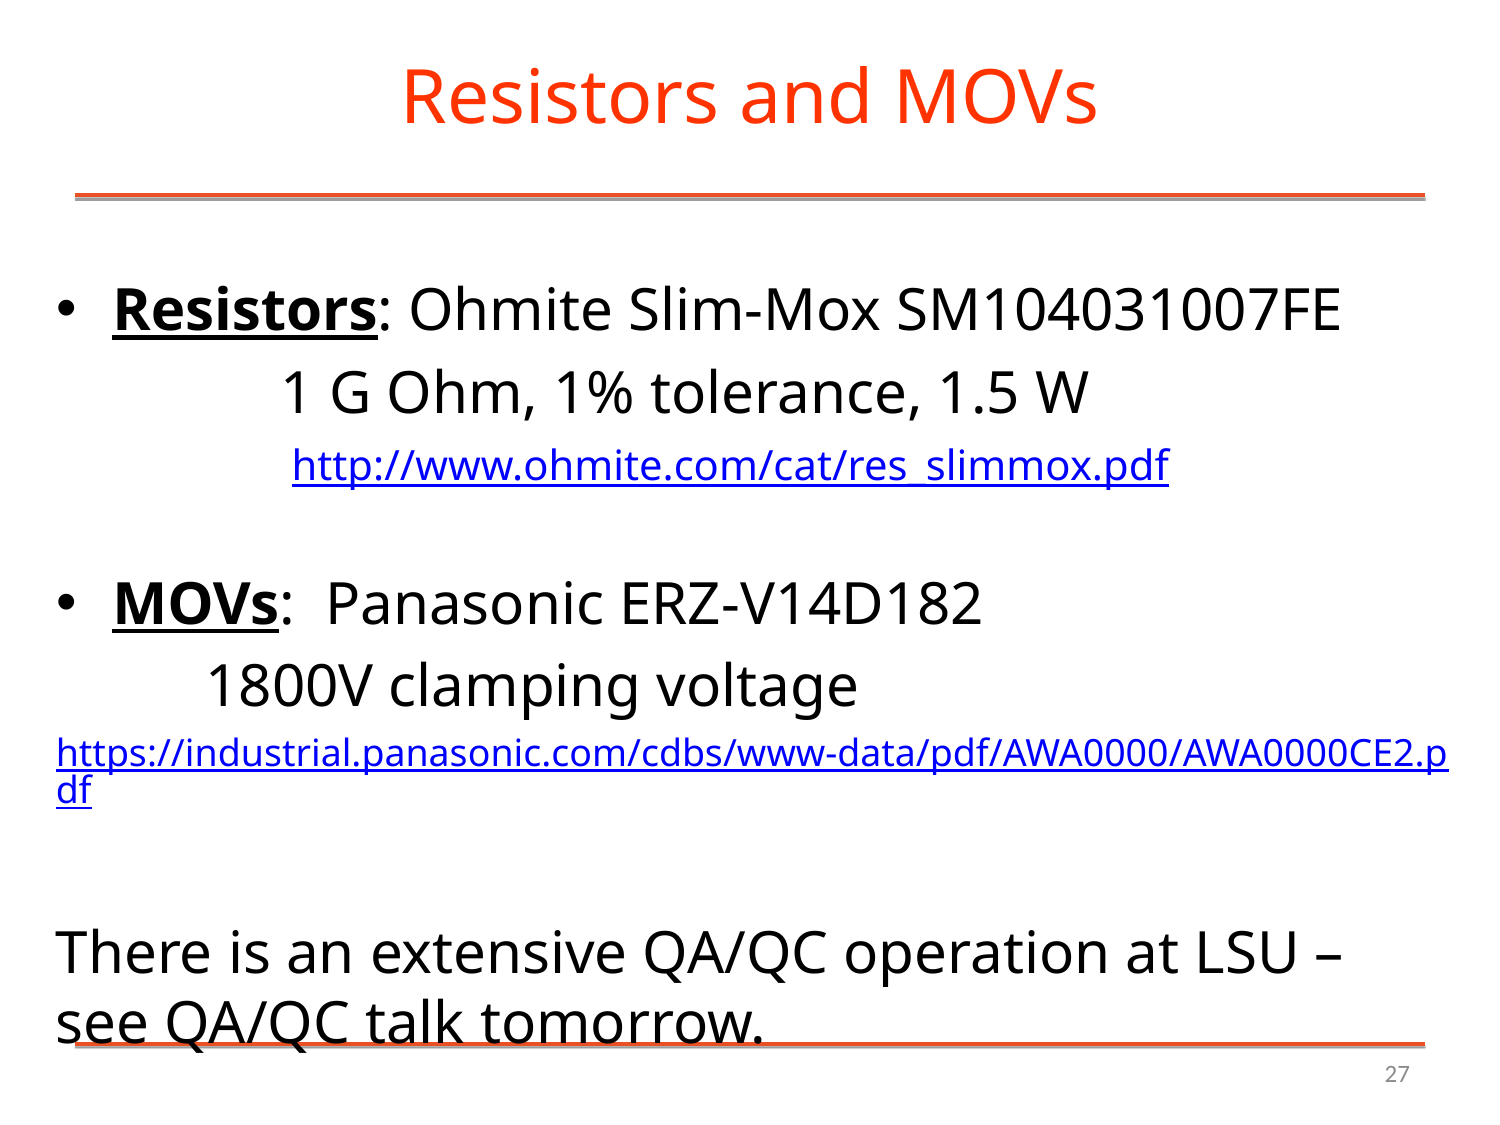

# Resistors and MOVs
Resistors: Ohmite Slim-Mox SM104031007FE
			1 G Ohm, 1% tolerance, 1.5 W
			 http://www.ohmite.com/cat/res_slimmox.pdf
MOVs: Panasonic ERZ-V14D182
	1800V clamping voltage
https://industrial.panasonic.com/cdbs/www-data/pdf/AWA0000/AWA0000CE2.pdf
There is an extensive QA/QC operation at LSU – see QA/QC talk tomorrow.